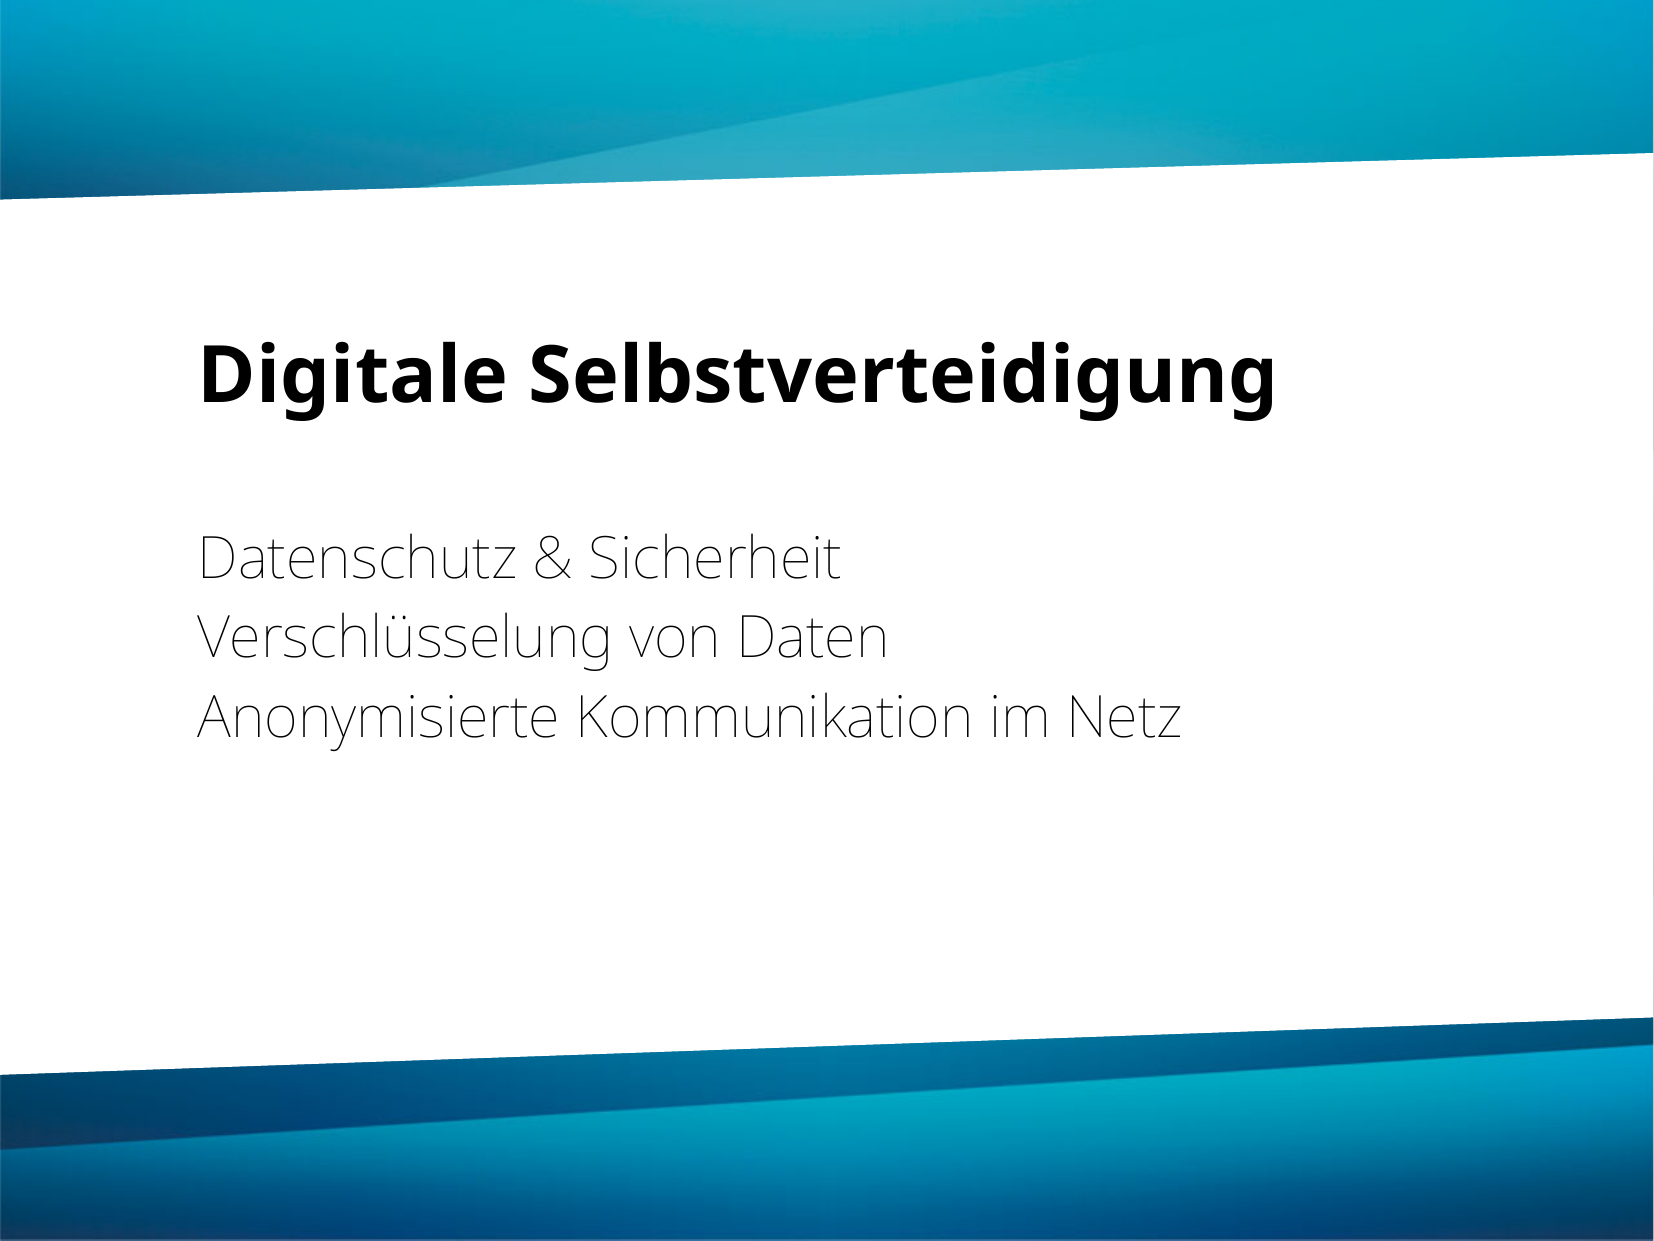

Digitale Selbstverteidigung
Datenschutz & Sicherheit
Verschlüsselung von Daten
Anonymisierte Kommunikation im Netz